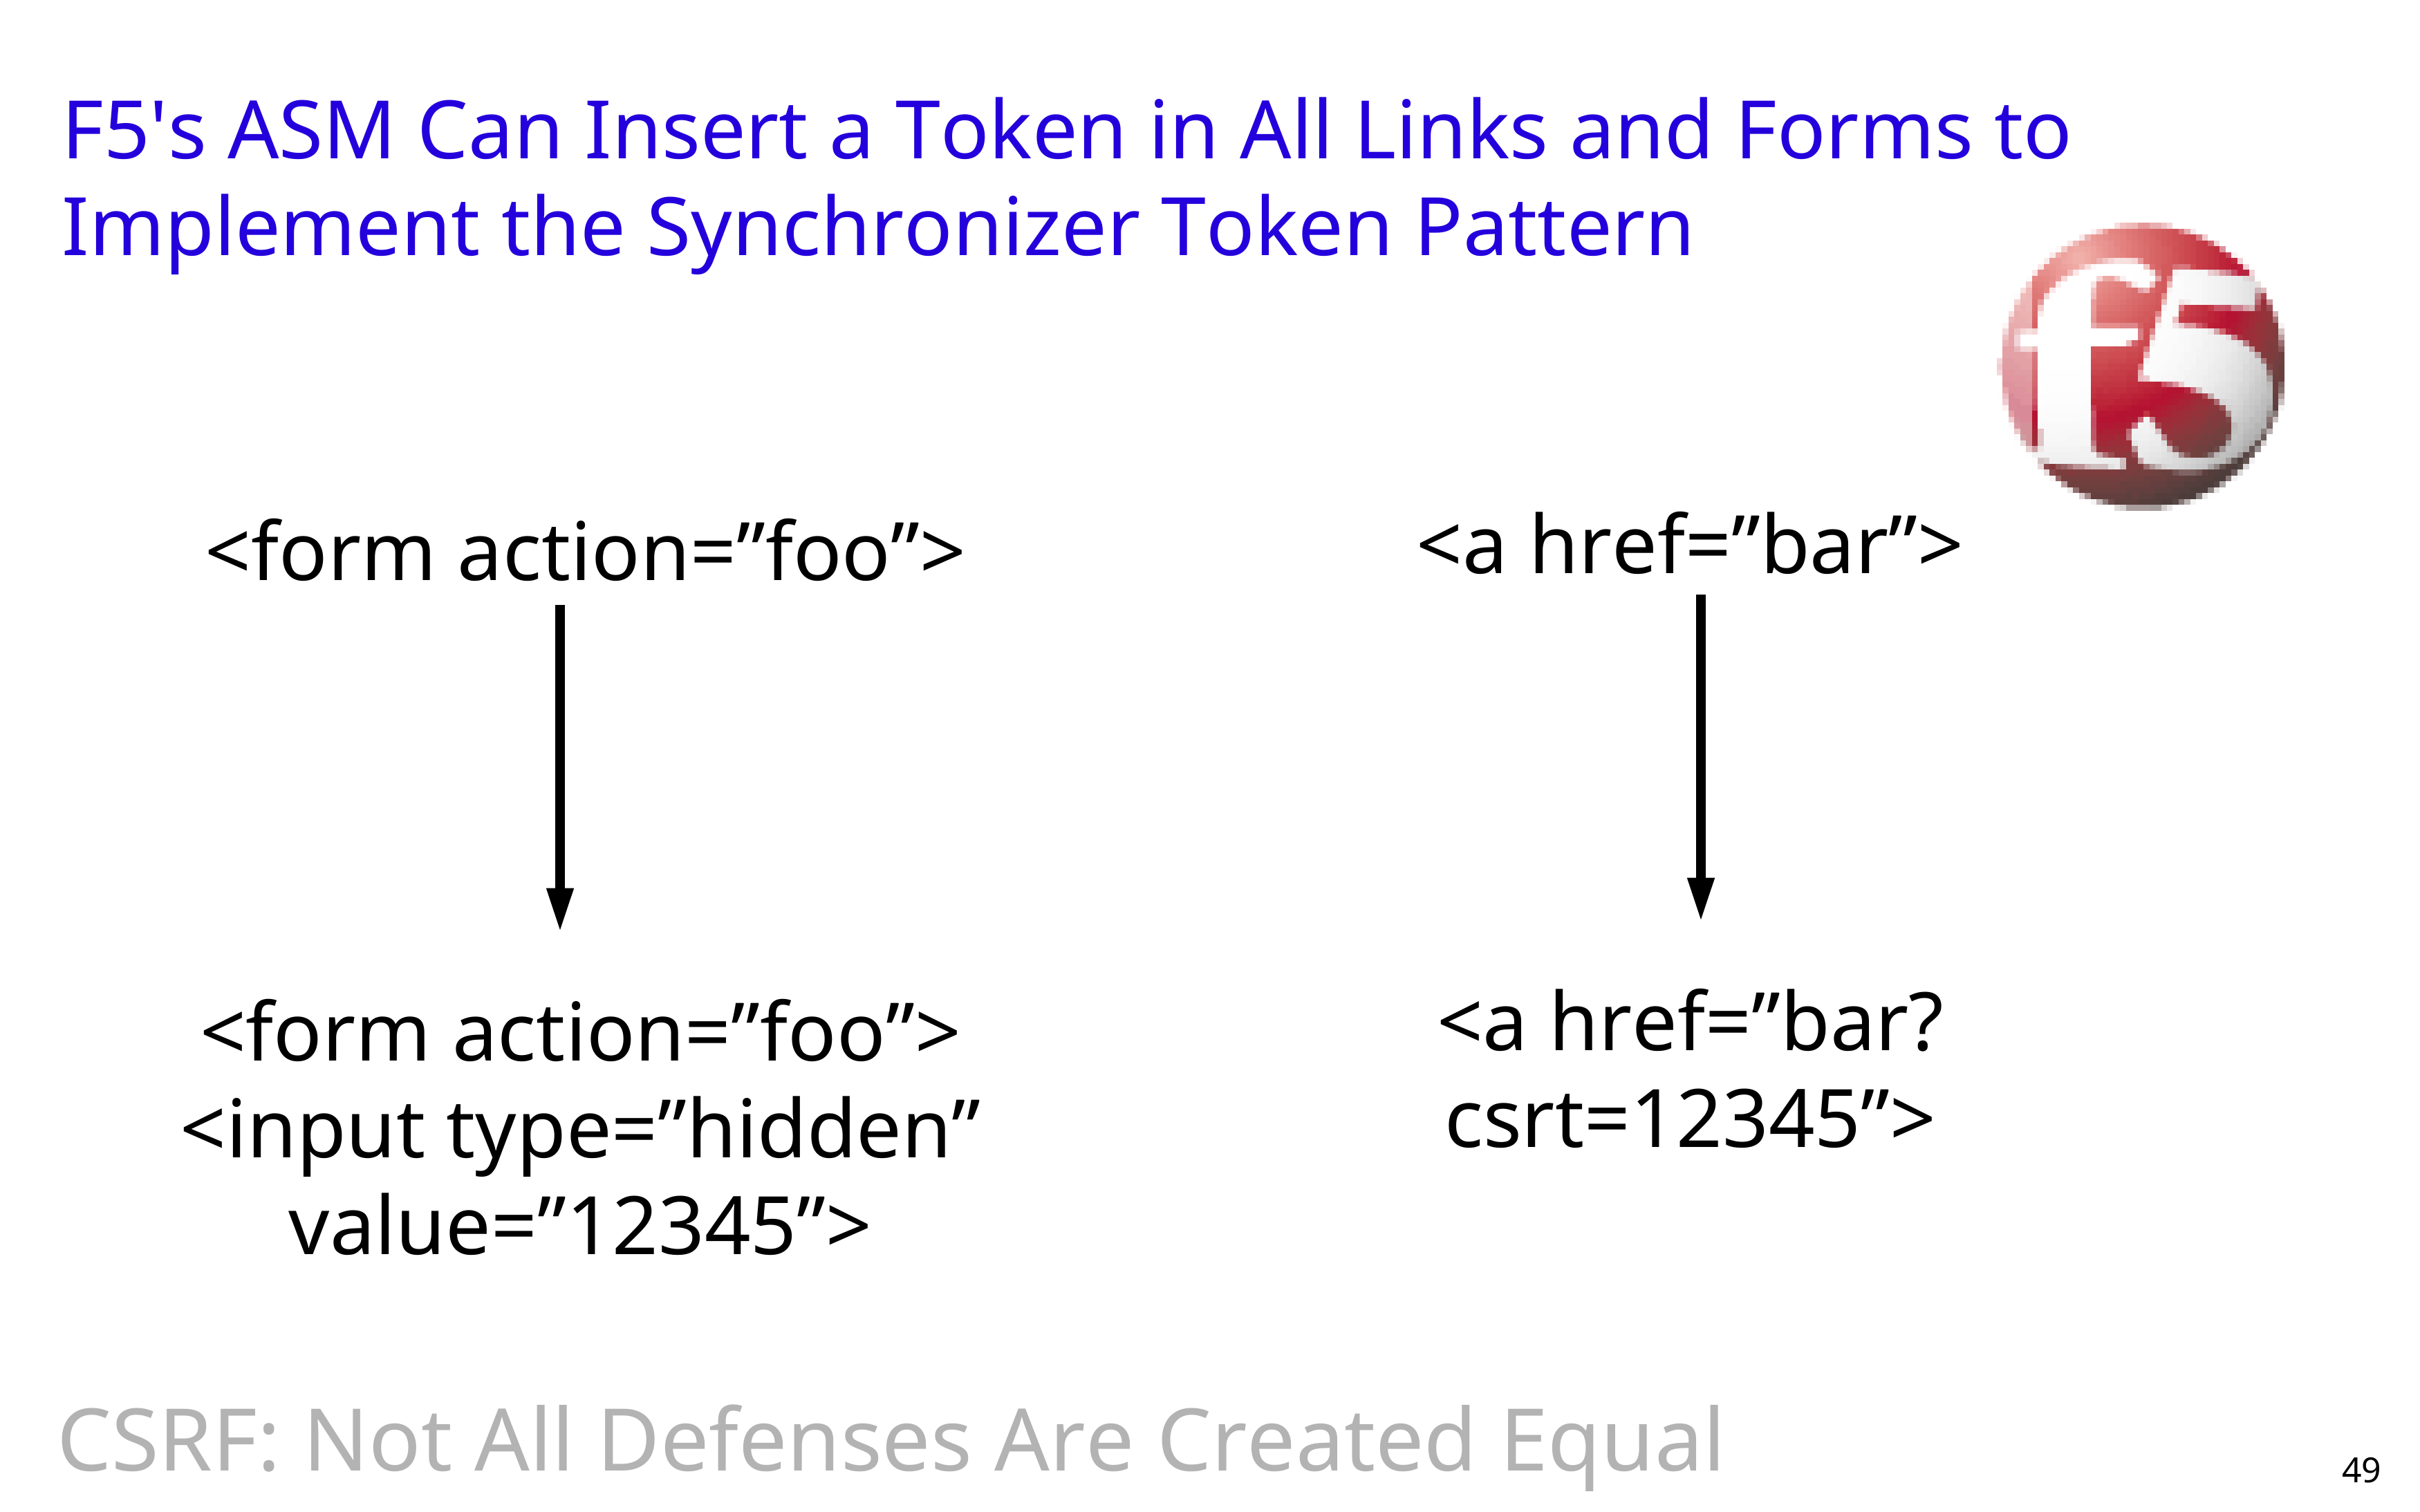

F5's ASM Can Insert a Token in All Links and Forms to Implement the Synchronizer Token Pattern
<a href=”bar”>
<form action=”foo”>
<a href=”bar?csrt=12345”>
<form action=”foo”>
<input type=”hidden” value=”12345”>